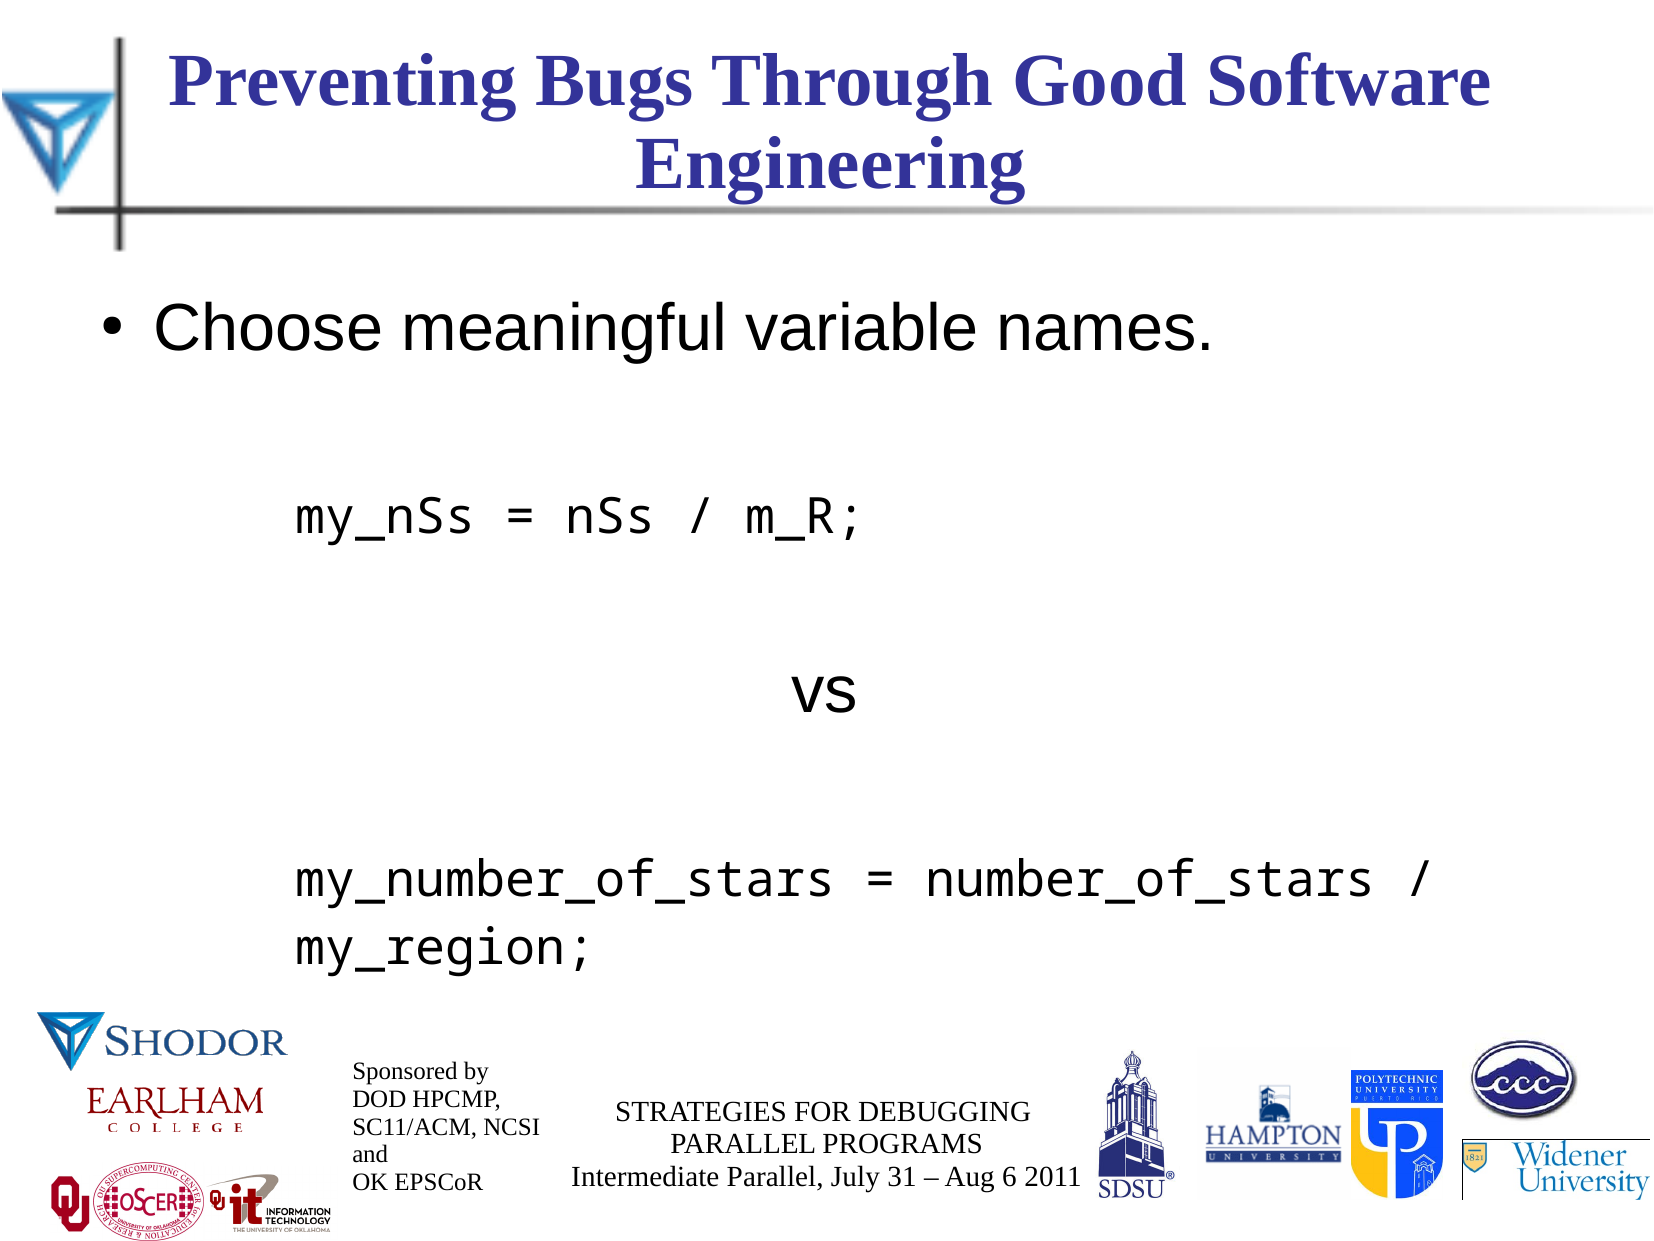

# Preventing Bugs Through Good Software Engineering
Choose meaningful variable names.
my_nSs = nSs / m_R;
vs
my_number_of_stars = number_of_stars / my_region;
Sponsored by DOD HPCMP, SC11/ACM, NCSI and
OK EPSCoR
STRATEGIES FOR DEBUGGING
PARALLEL PROGRAMS
Intermediate Parallel, July 31 – Aug 6 2011